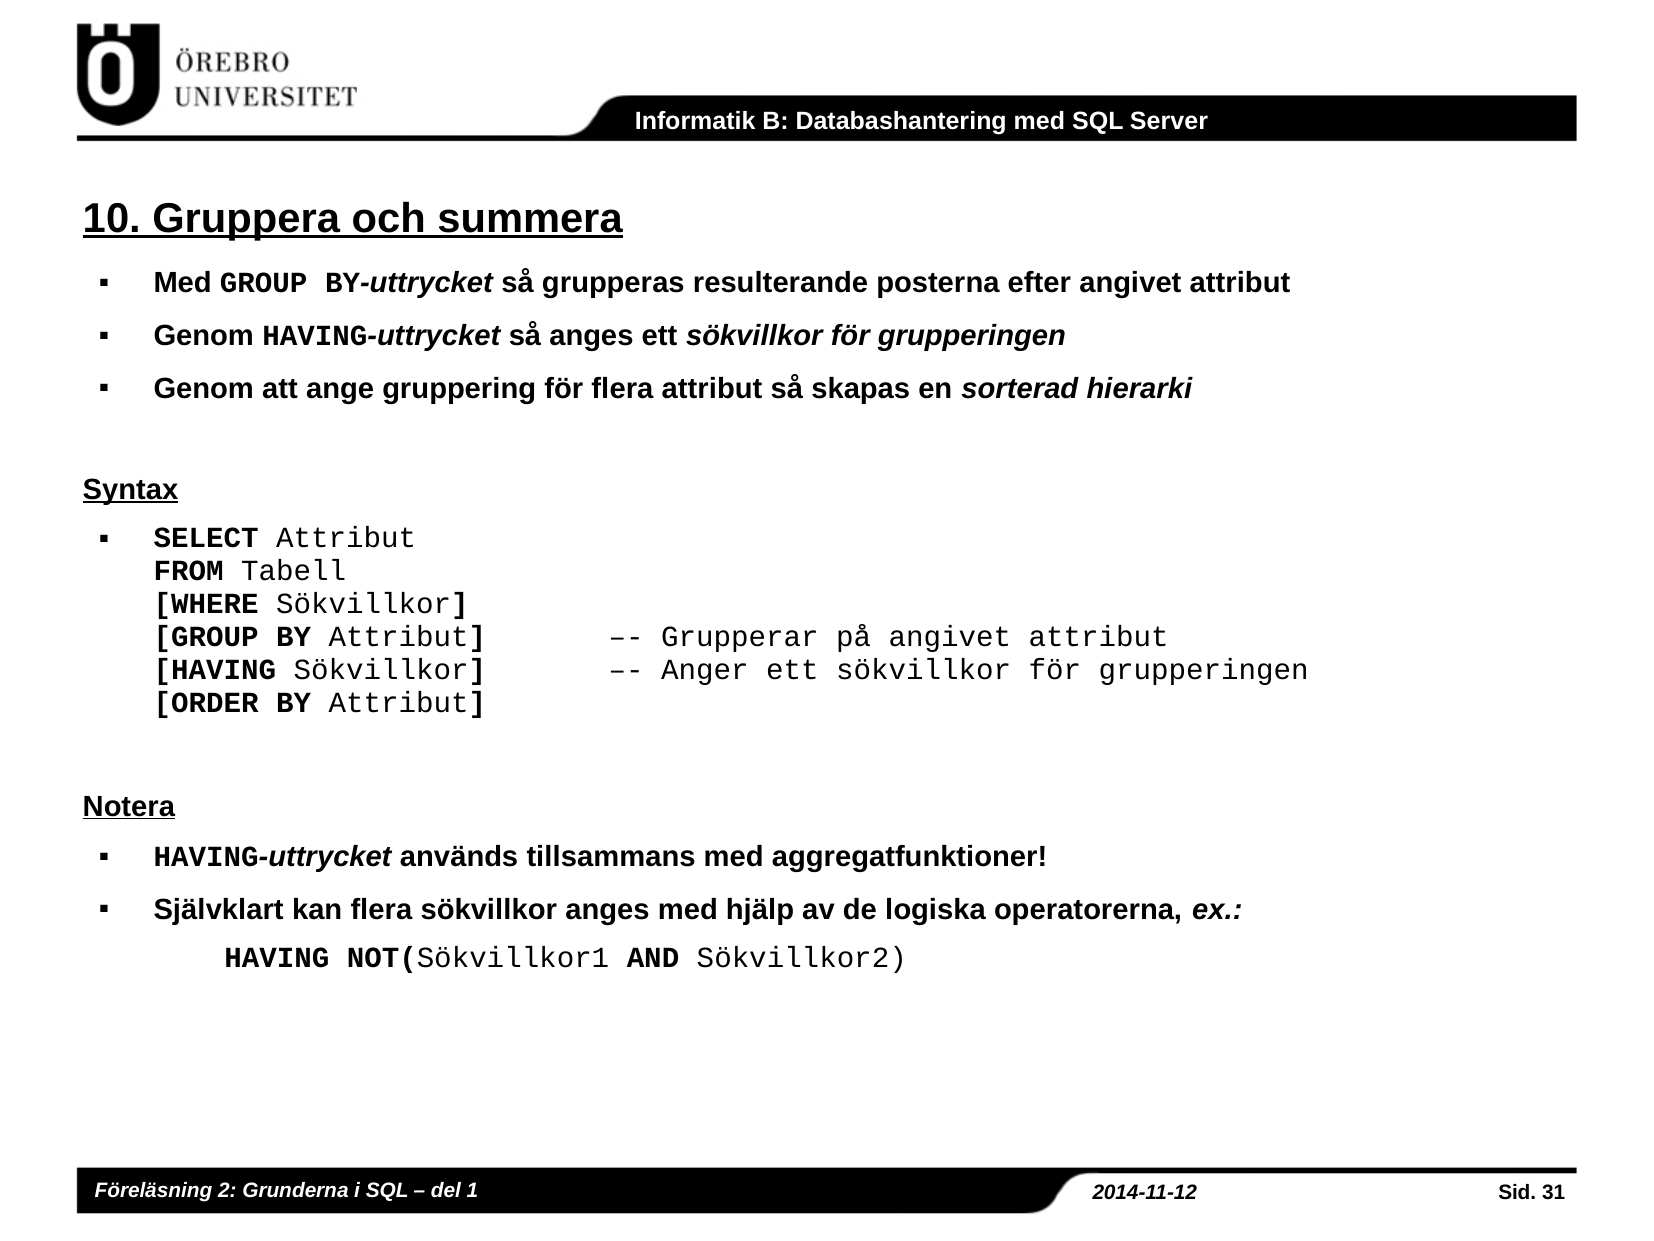

# 10. Gruppera och summera
Med GROUP BY-uttrycket så grupperas resulterande posterna efter angivet attribut
Genom HAVING-uttrycket så anges ett sökvillkor för grupperingen
Genom att ange gruppering för flera attribut så skapas en sorterad hierarki
Syntax
SELECT Attribut
FROM Tabell
[WHERE Sökvillkor]
[GROUP BY Attribut] –- Grupperar på angivet attribut
[HAVING Sökvillkor] –- Anger ett sökvillkor för grupperingen
[ORDER BY Attribut]
Notera
HAVING-uttrycket används tillsammans med aggregatfunktioner!
Självklart kan flera sökvillkor anges med hjälp av de logiska operatorerna, ex.:
HAVING NOT(Sökvillkor1 AND Sökvillkor2)
Föreläsning 2: Grunderna i SQL – del 1
2014-11-12
31